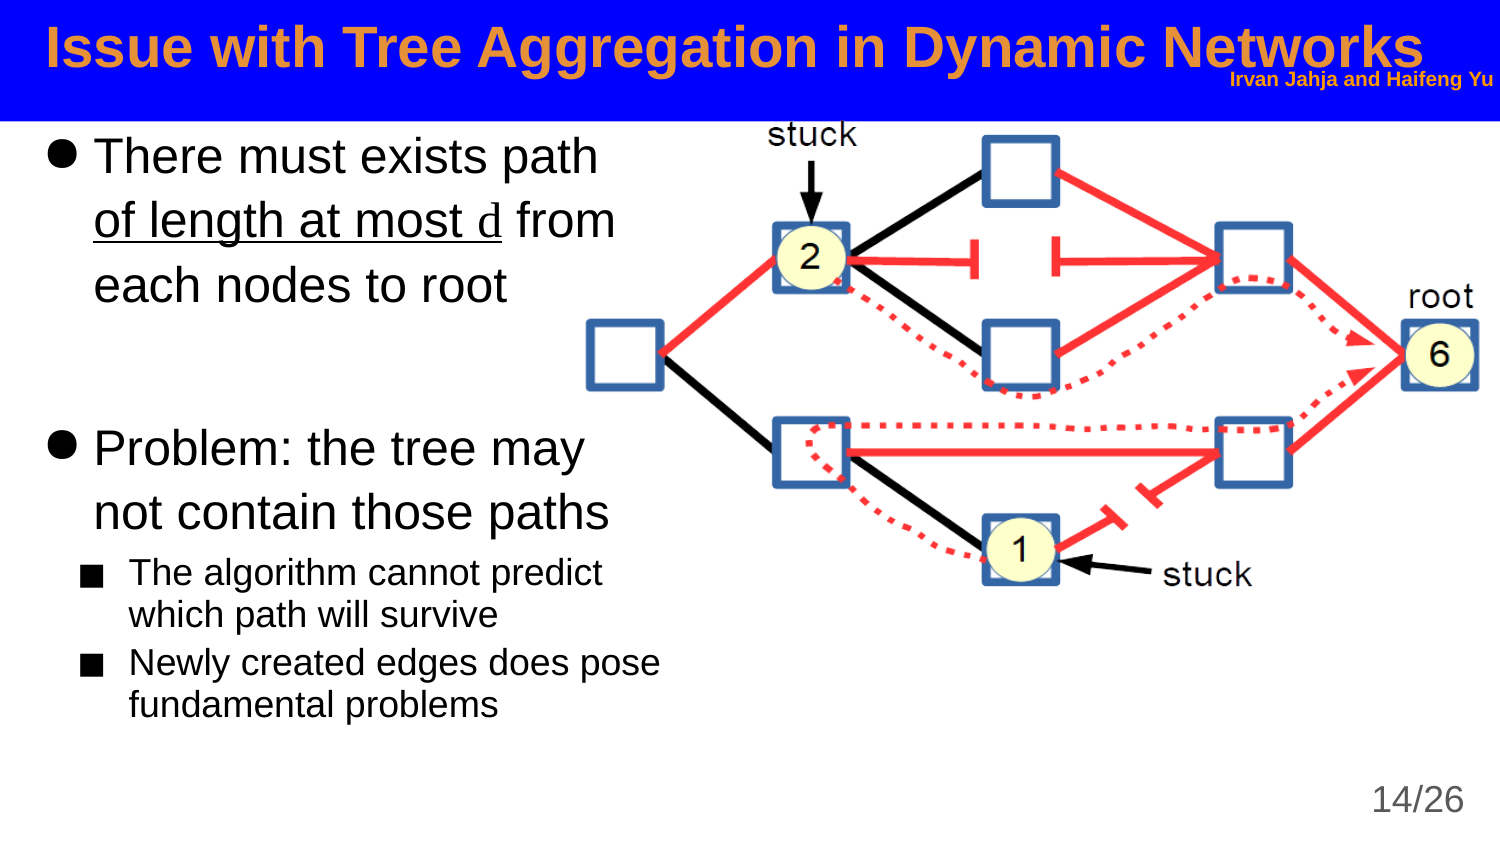

# Issue with Tree Aggregation in Dynamic Networks
There must exists path
of length at most d from
each nodes to root
Problem: the tree may
not contain those paths
The algorithm cannot predict
which path will survive
Newly created edges does pose
fundamental problems
14